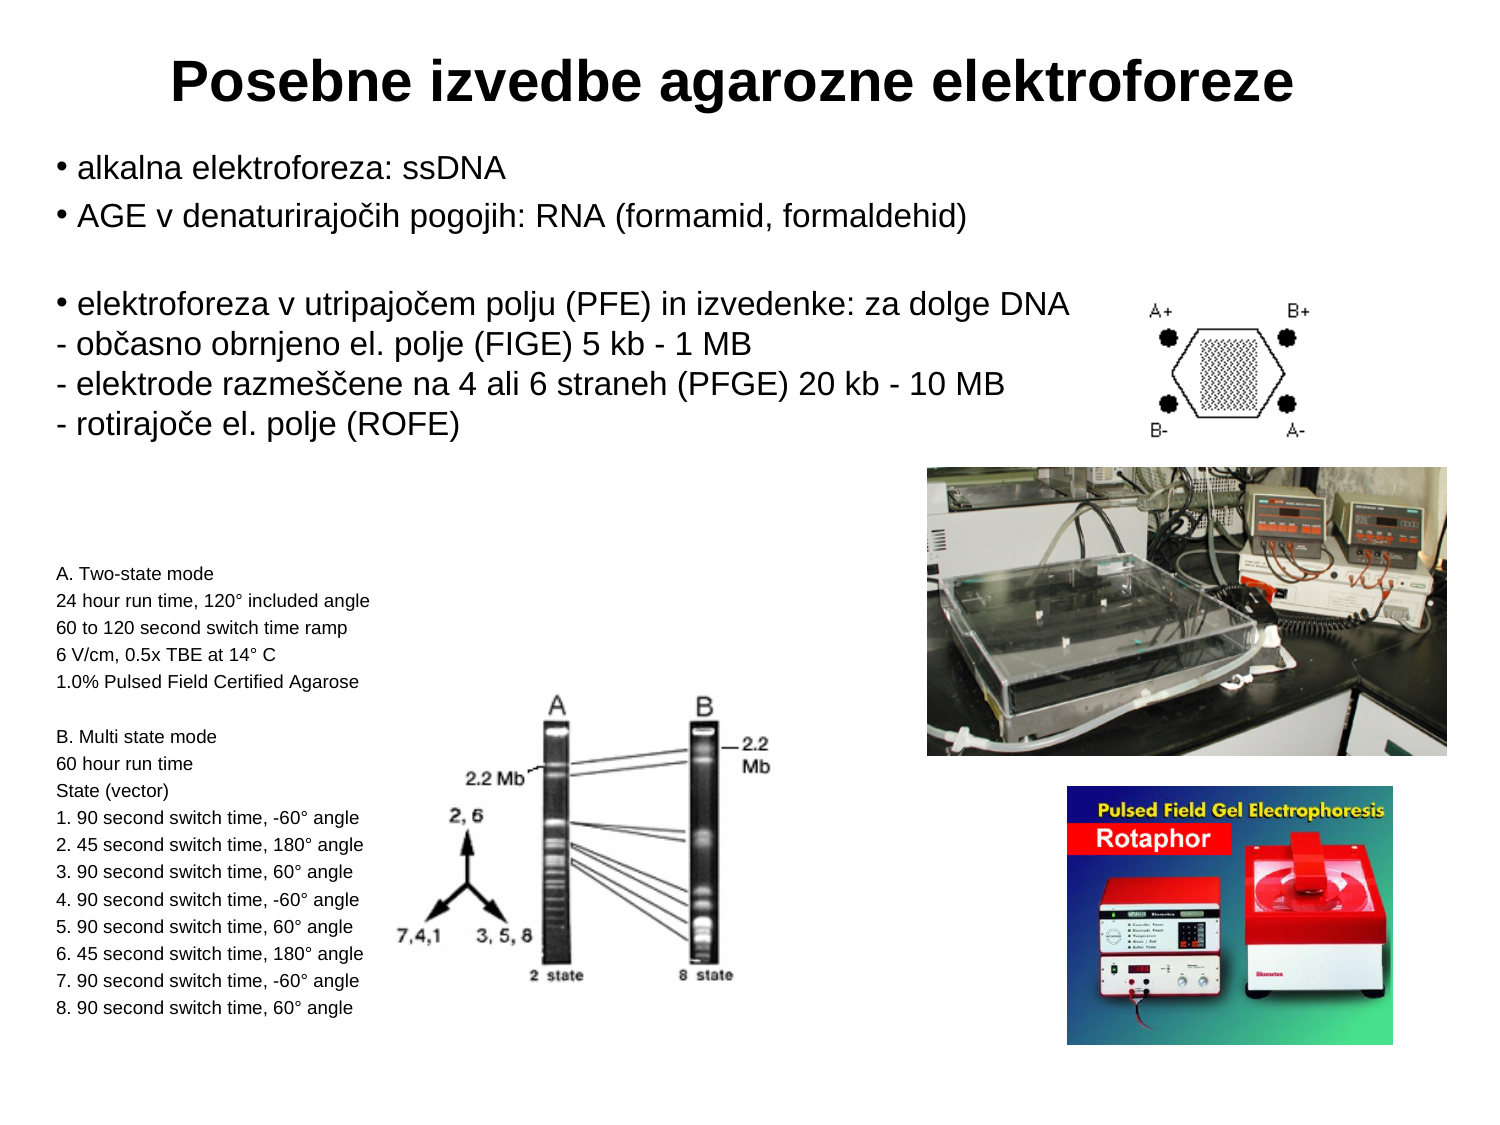

# Posebne izvedbe agarozne elektroforeze
 alkalna elektroforeza: ssDNA
 AGE v denaturirajočih pogojih: RNA (formamid, formaldehid)
 elektroforeza v utripajočem polju (PFE) in izvedenke: za dolge DNA
- občasno obrnjeno el. polje (FIGE) 5 kb - 1 MB
- elektrode razmeščene na 4 ali 6 straneh (PFGE) 20 kb - 10 MB
- rotirajoče el. polje (ROFE)
A. Two-state mode
24 hour run time, 120° included angle
60 to 120 second switch time ramp
6 V/cm, 0.5x TBE at 14° C
1.0% Pulsed Field Certified Agarose
B. Multi state mode
60 hour run time
State (vector)
1. 90 second switch time, -60° angle
2. 45 second switch time, 180° angle
3. 90 second switch time, 60° angle
4. 90 second switch time, -60° angle
5. 90 second switch time, 60° angle
6. 45 second switch time, 180° angle
7. 90 second switch time, -60° angle
8. 90 second switch time, 60° angle